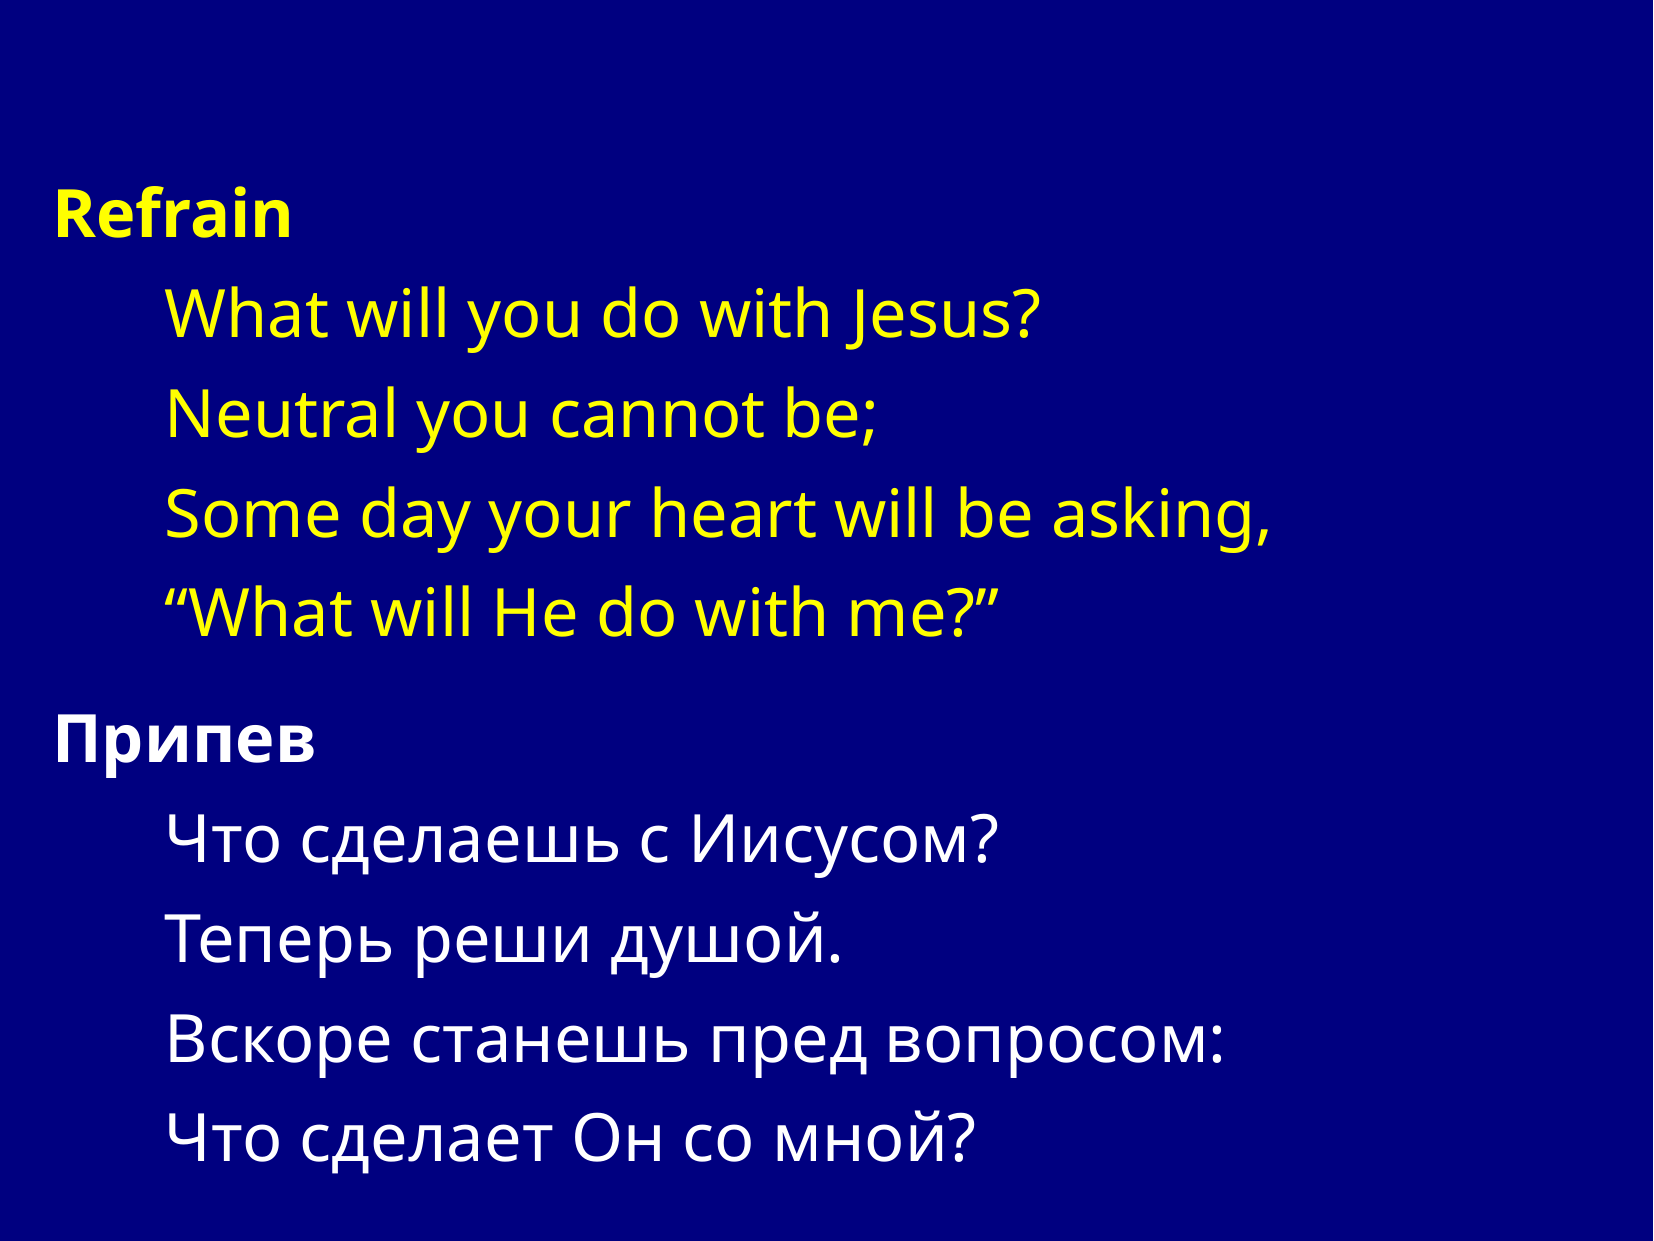

Refrain
	What will you do with Jesus?
	Neutral you cannot be;
	Some day your heart will be asking,
	“What will He do with me?”
Припев
	Что сделаешь с Иисусом?
	Теперь реши душой.
	Вскоре станешь пред вопросом:
	Что сделает Он со мной?